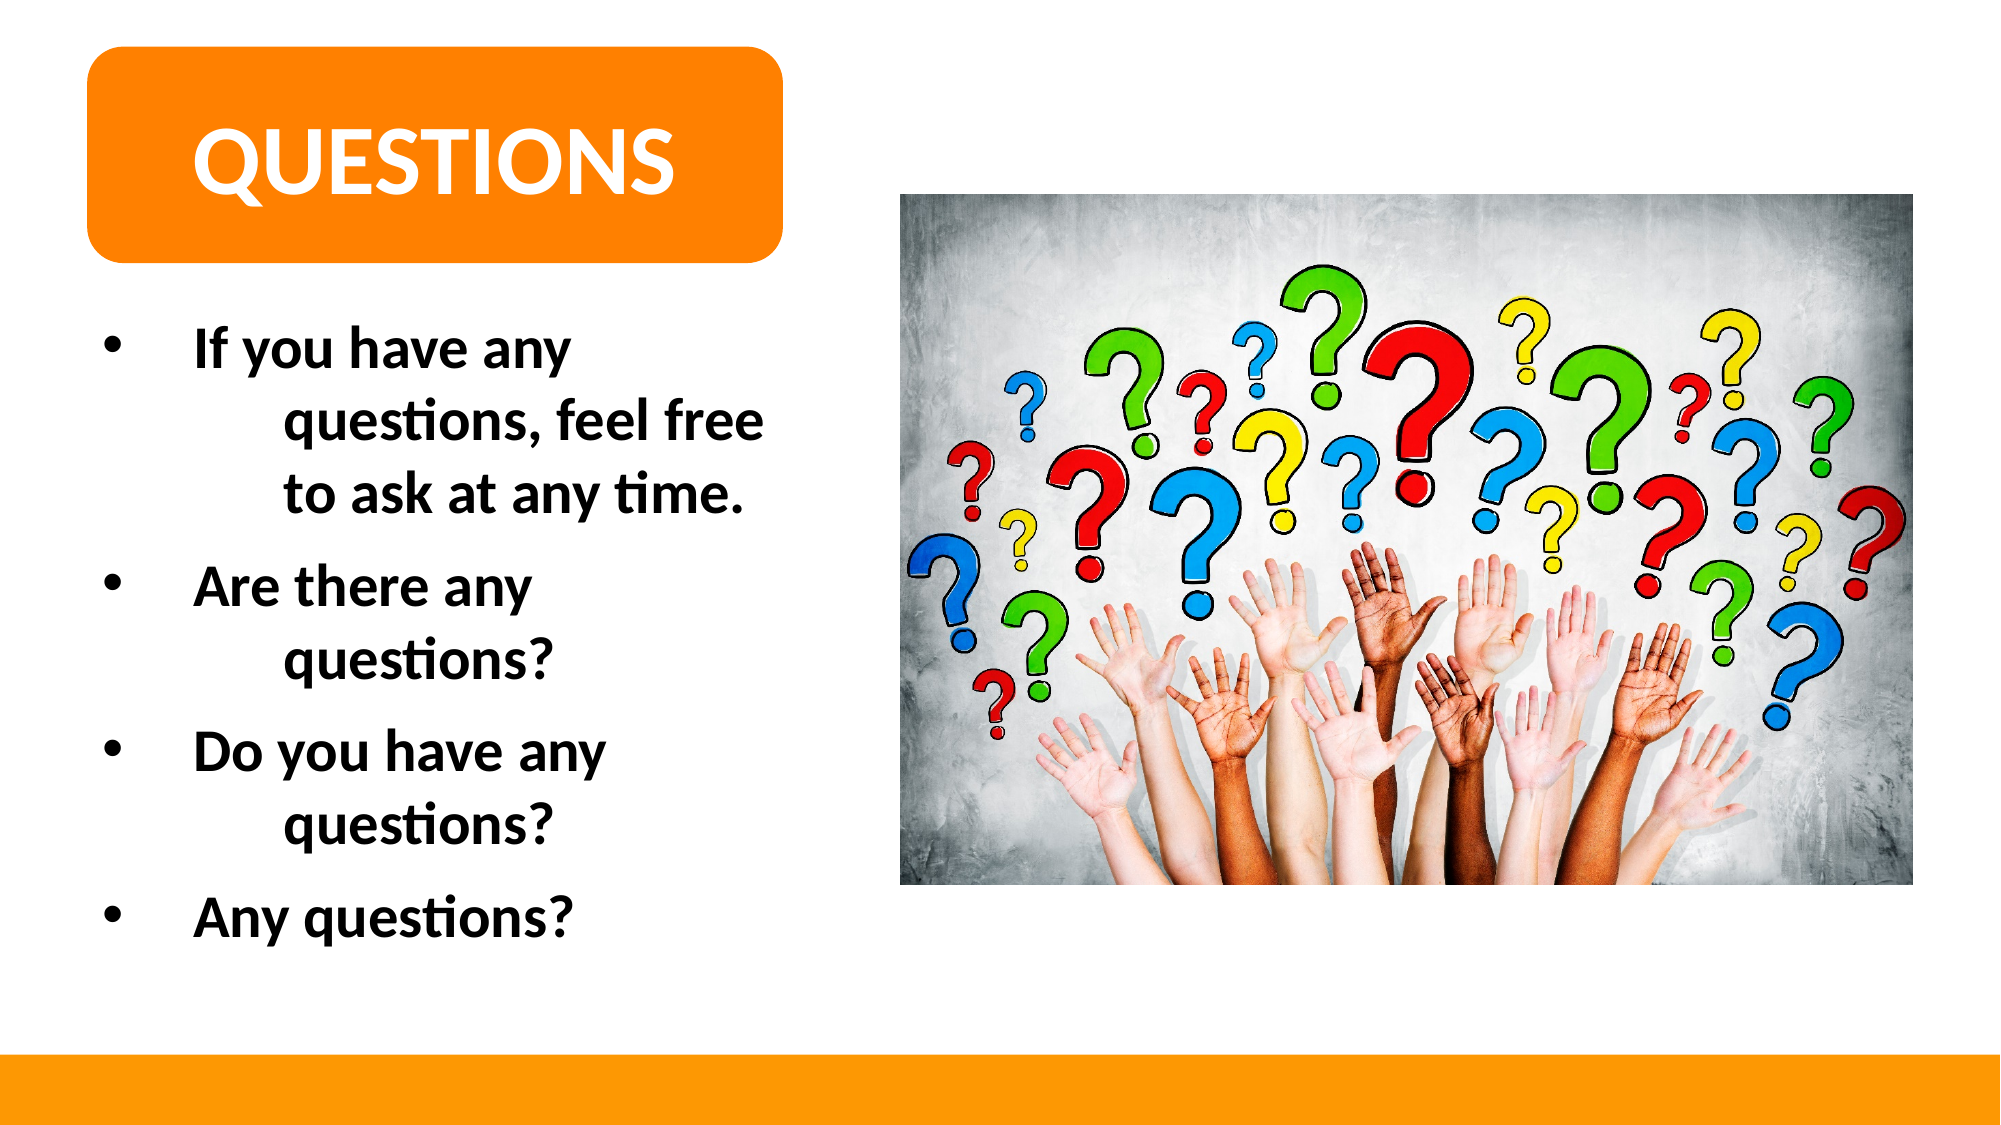

QUESTIONS
# If you have any questions, feel free to ask at any time.
Are there any questions?
Do you have any questions?
Any questions?